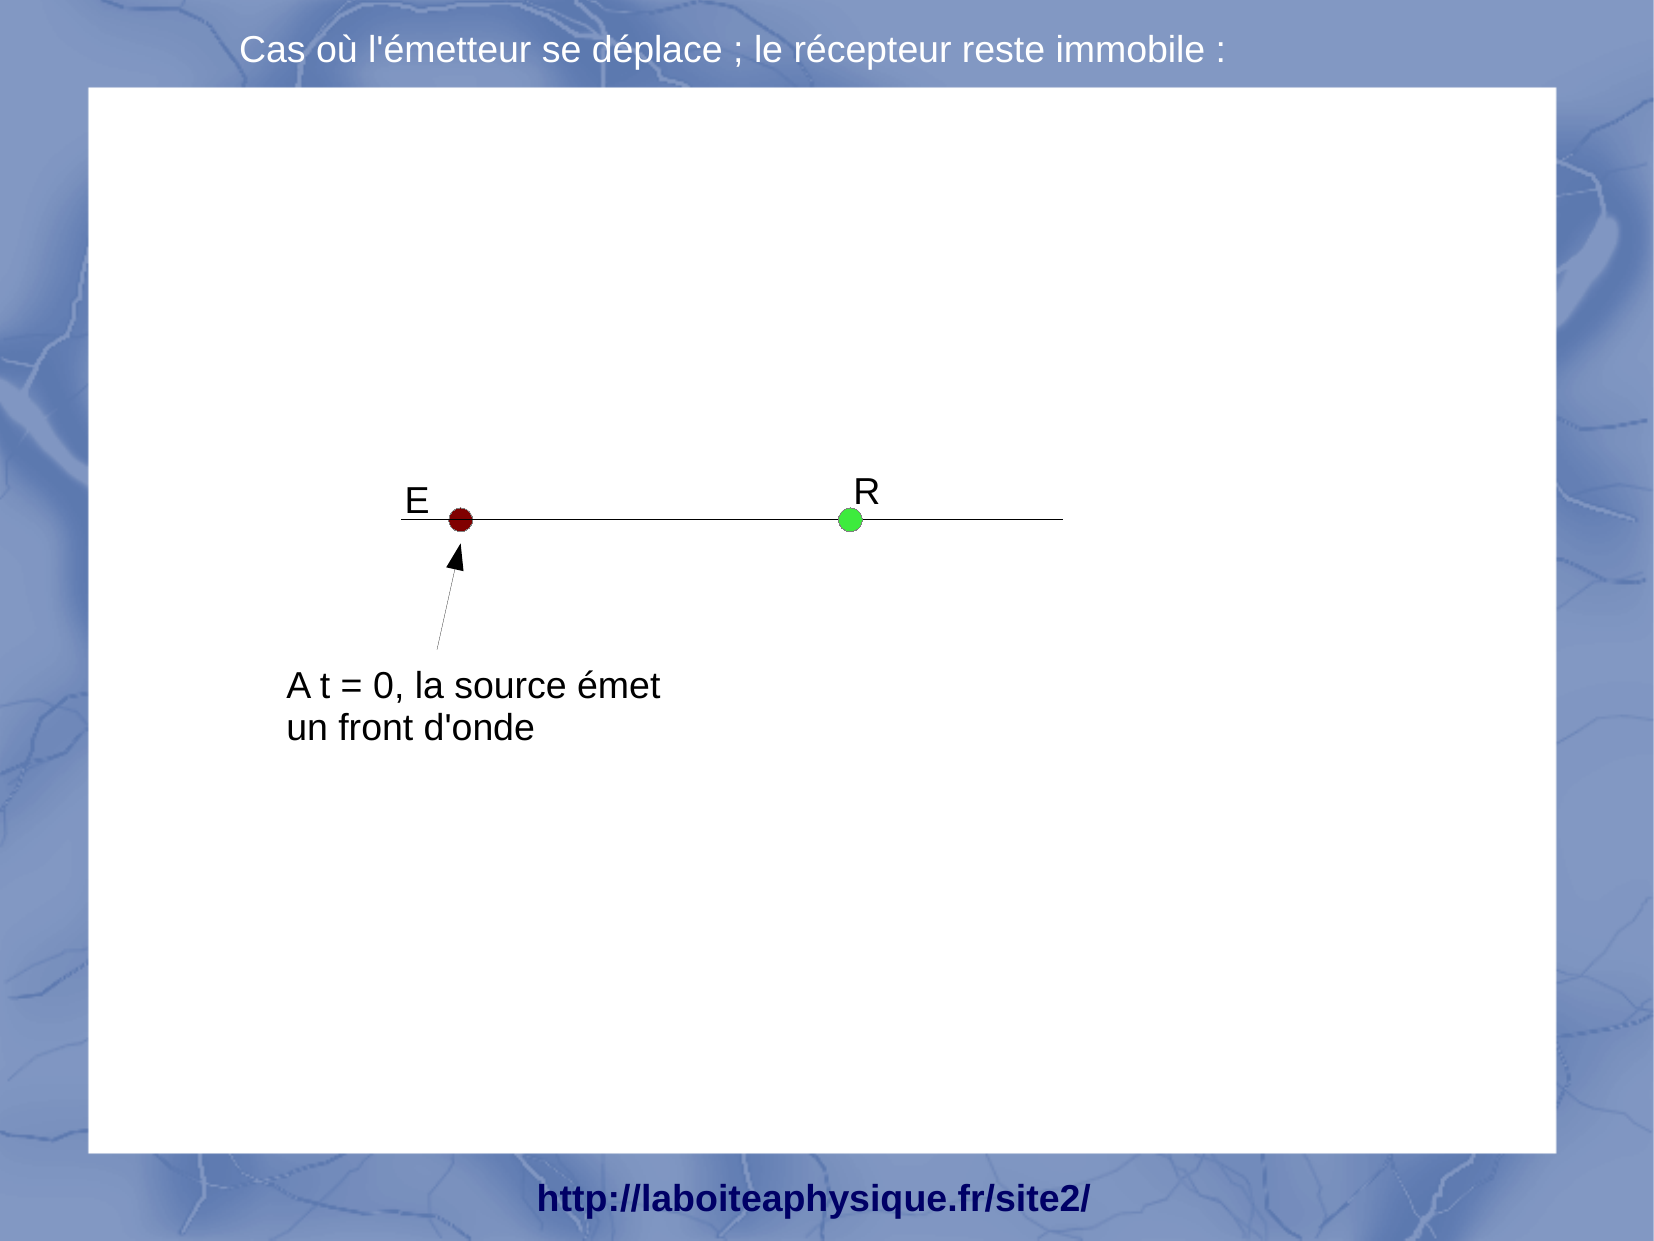

Cas où l'émetteur se déplace ; le récepteur reste immobile :
R
E
A t = 0, la source émet un front d'onde
http://laboiteaphysique.fr/site2/